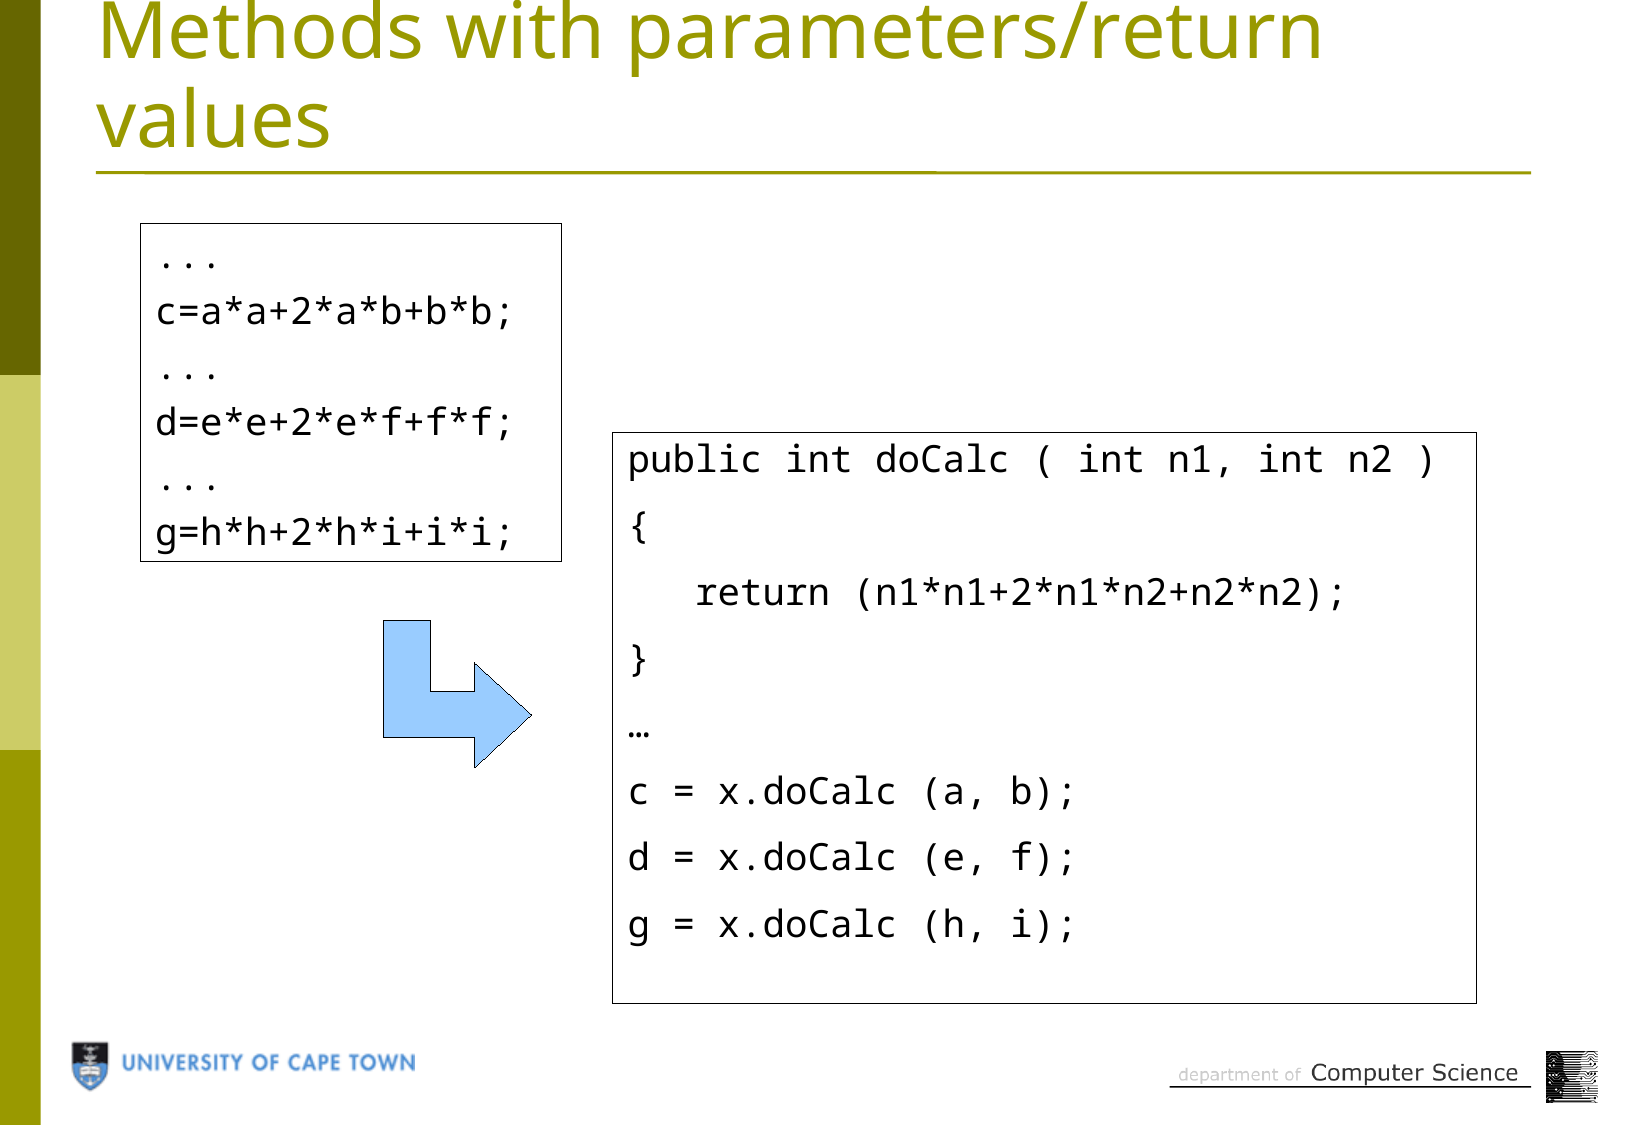

# Methods with parameters/return values
...
c=a*a+2*a*b+b*b;
...
d=e*e+2*e*f+f*f;
...
g=h*h+2*h*i+i*i;
public int doCalc ( int n1, int n2 )
{
 return (n1*n1+2*n1*n2+n2*n2);
}
…
c = x.doCalc (a, b);
d = x.doCalc (e, f);
g = x.doCalc (h, i);